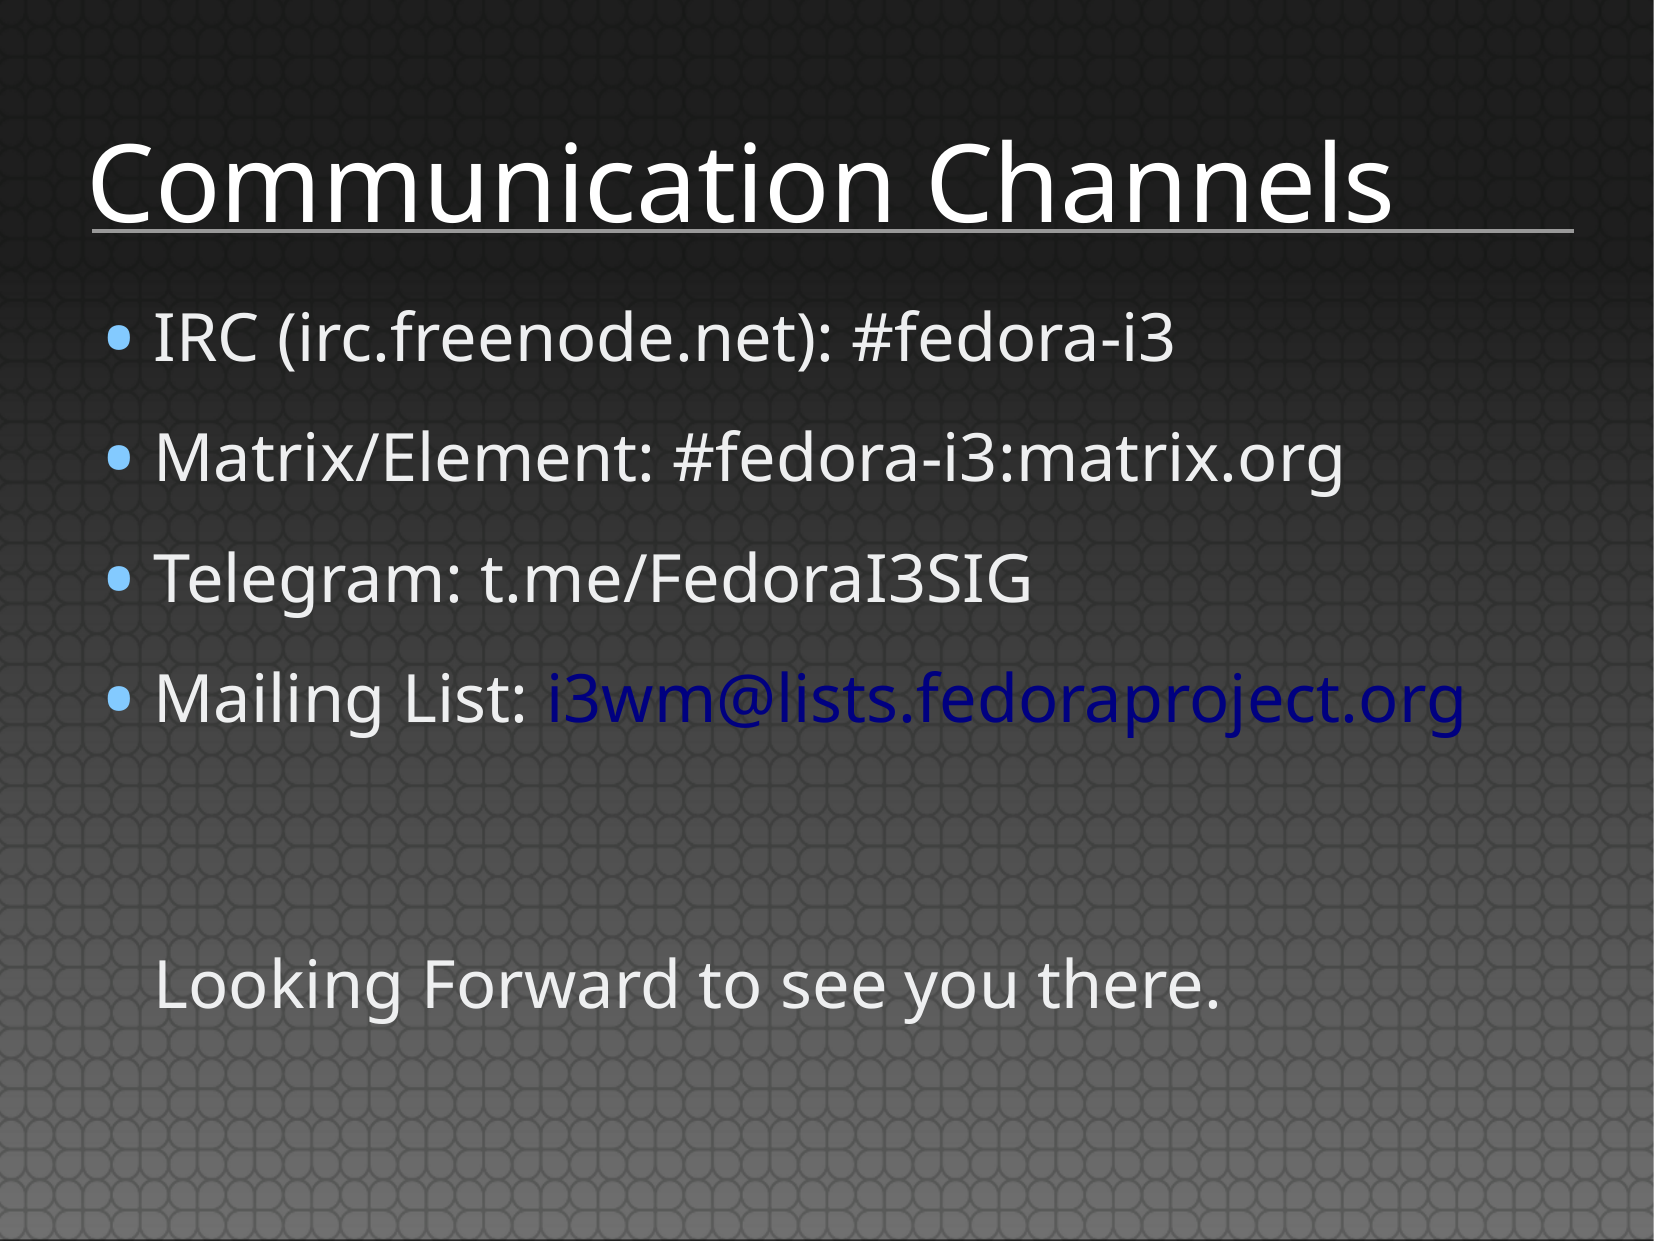

# Communication Channels
IRC (irc.freenode.net): #fedora-i3
Matrix/Element: #fedora-i3:matrix.org
Telegram: t.me/FedoraI3SIG
Mailing List: i3wm@lists.fedoraproject.org
Looking Forward to see you there.